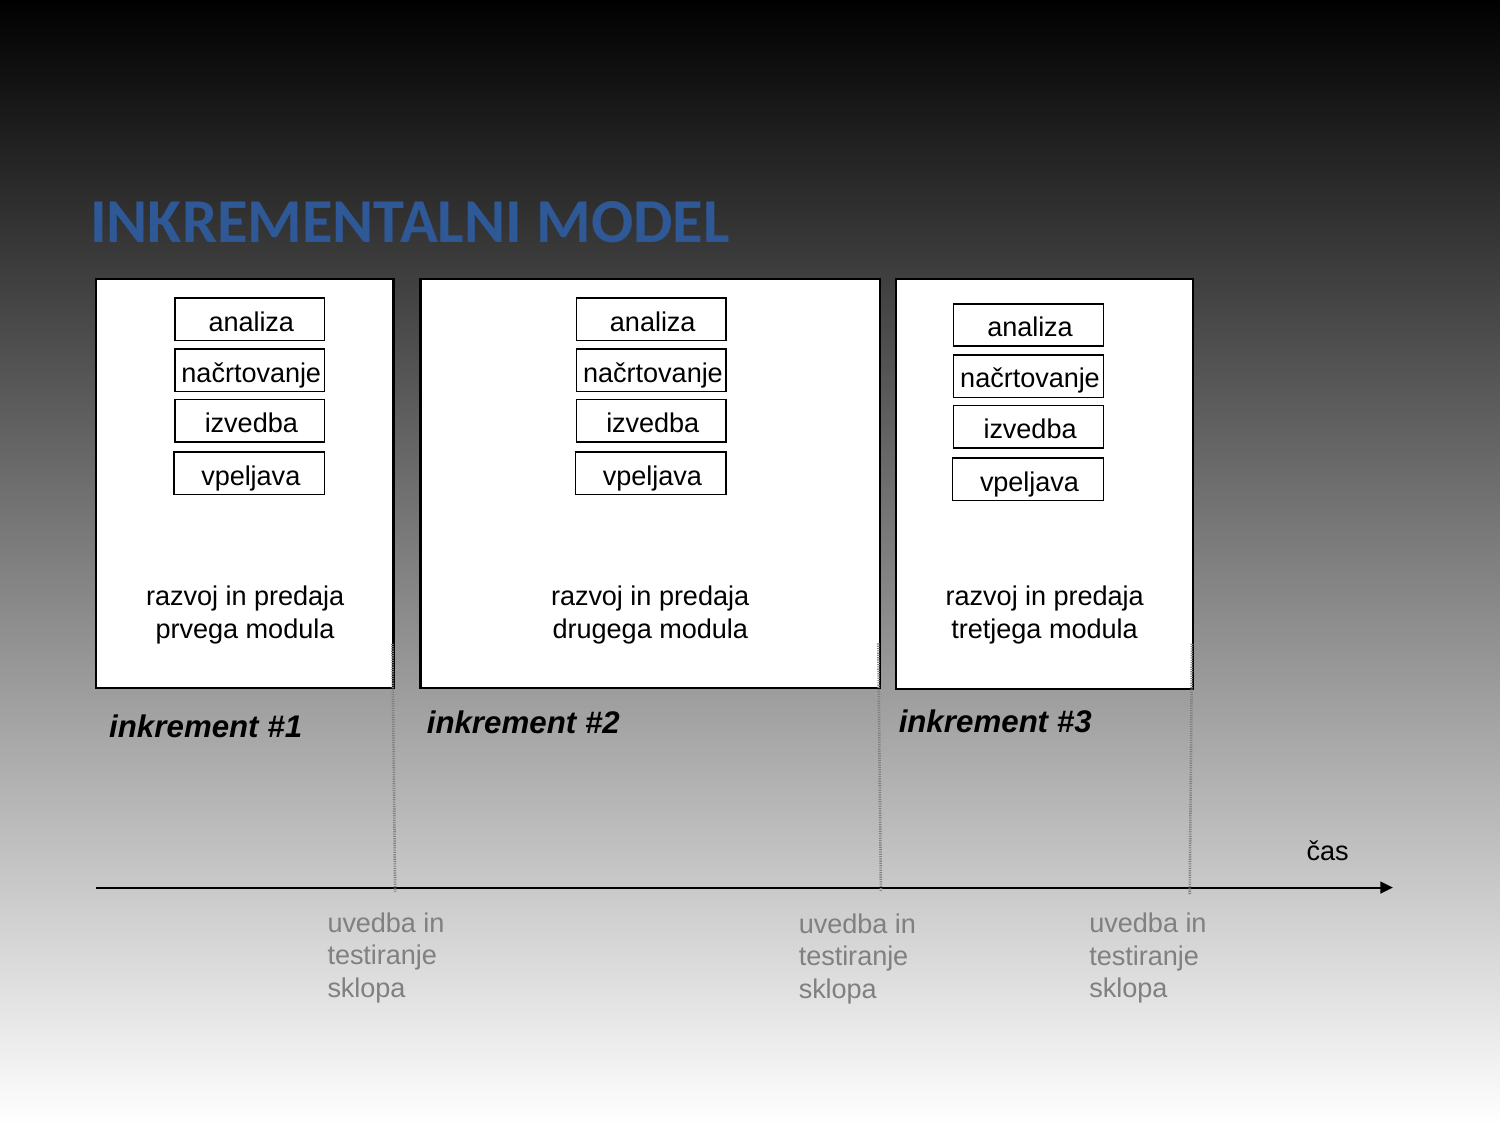

# INKREMENTALNI MODEL
razvoj in predaja prvega modula
razvoj in predaja
drugega modula
razvoj in predaja tretjega modula
inkrement #3
inkrement #2
inkrement #1
čas
uvedba in testiranje sklopa
uvedba in testiranje sklopa
uvedba in testiranje sklopa
analiza
analiza
analiza
načrtovanje
načrtovanje
načrtovanje
izvedba
izvedba
izvedba
vpeljava
vpeljava
vpeljava